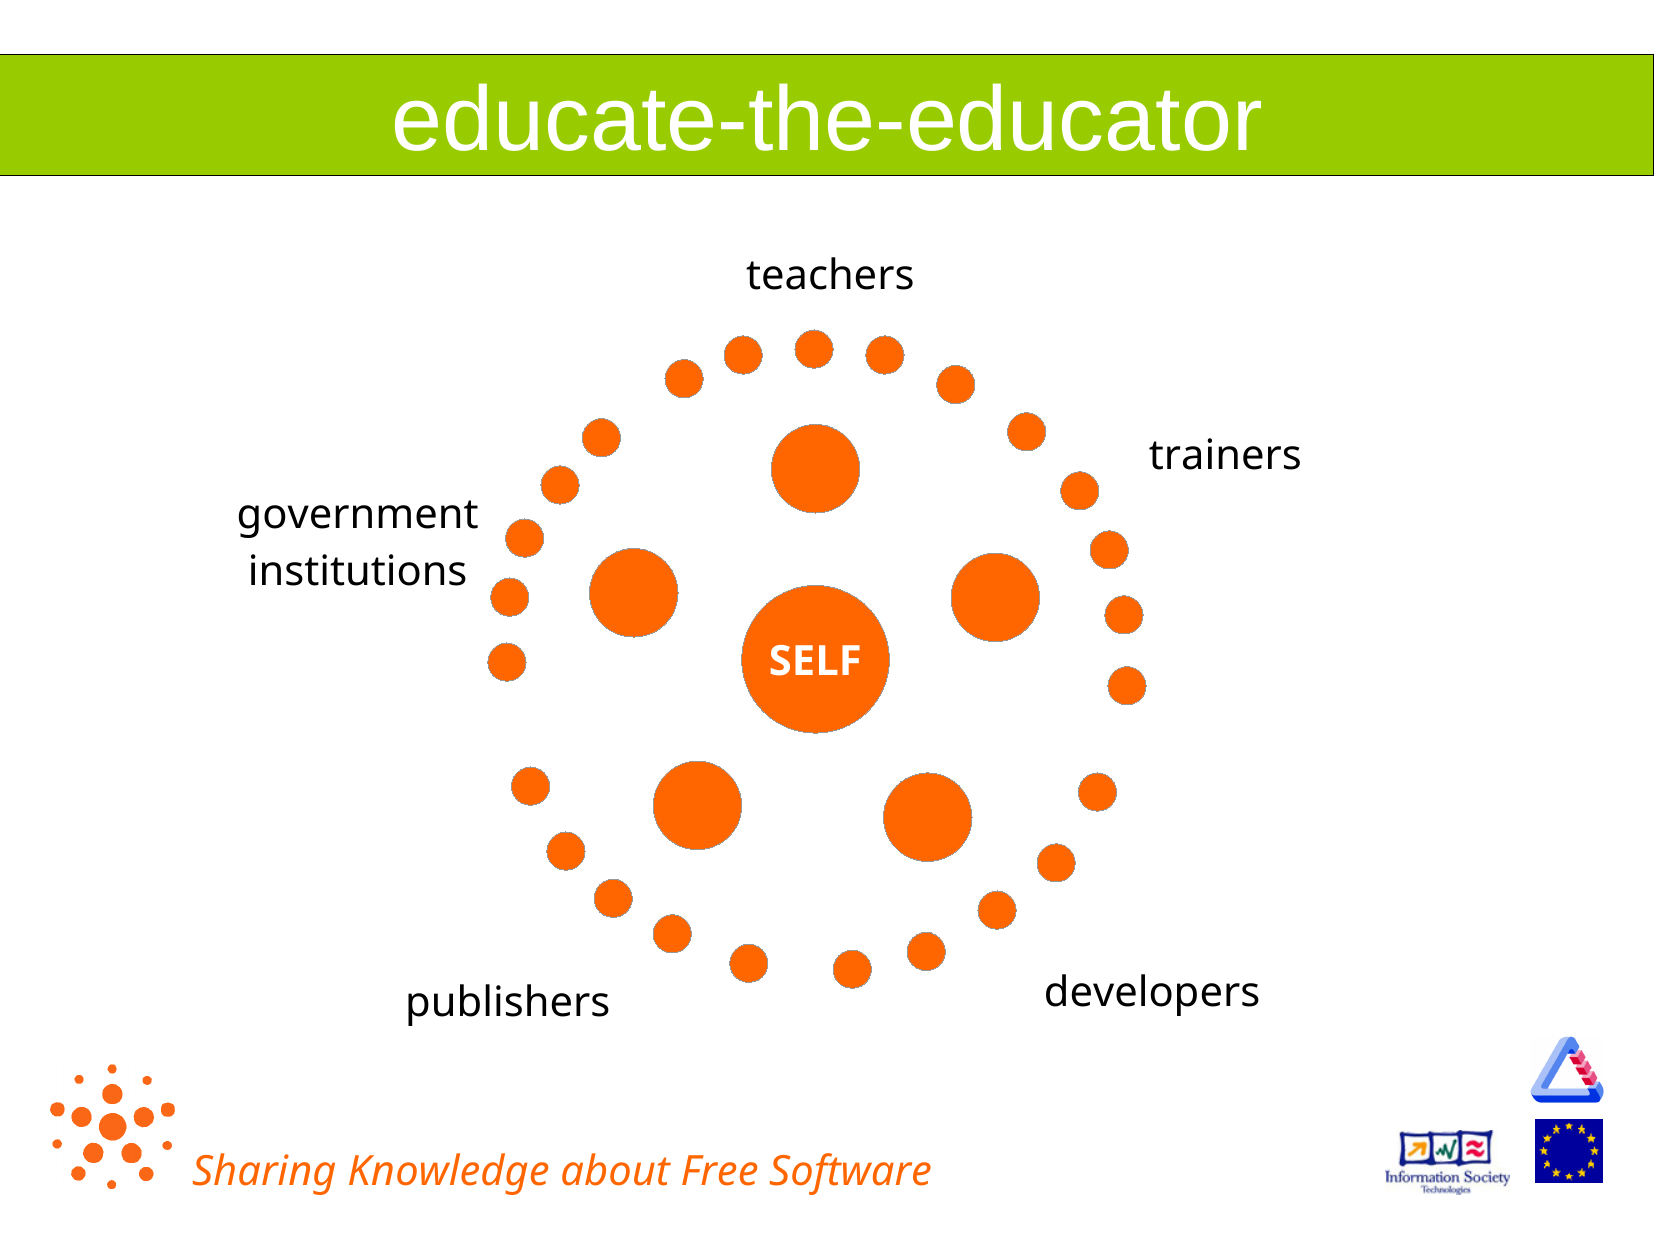

# educate-the-educator
teachers
trainers
government
institutions
SELF
developers
publishers